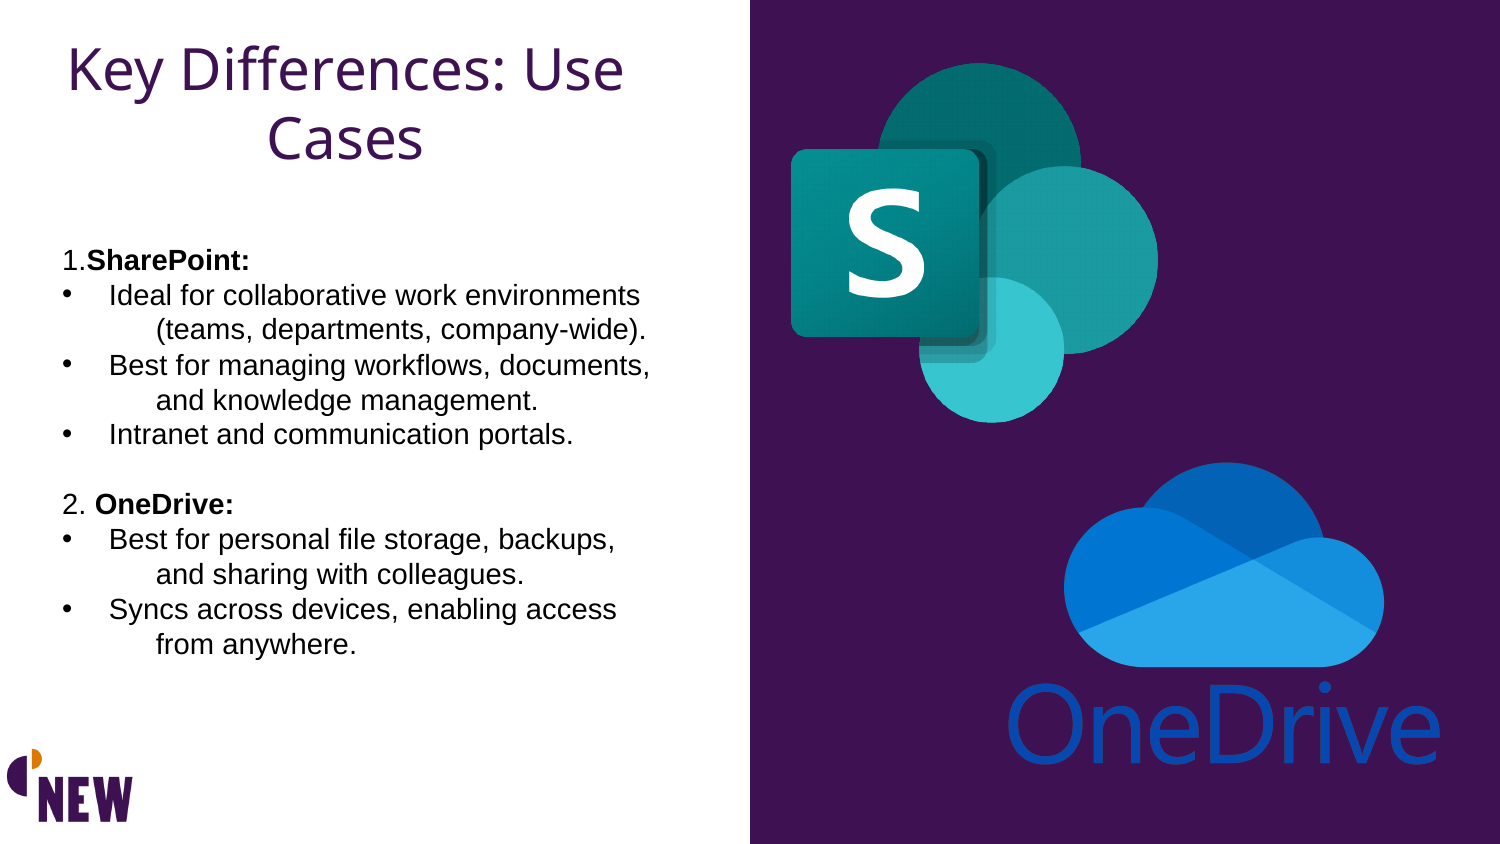

# Key Differences: Use Cases
1.SharePoint:
Ideal for collaborative work environments (teams, departments, company-wide).
Best for managing workflows, documents, and knowledge management.
Intranet and communication portals.
2. OneDrive:
Best for personal file storage, backups, and sharing with colleagues.
Syncs across devices, enabling access from anywhere.